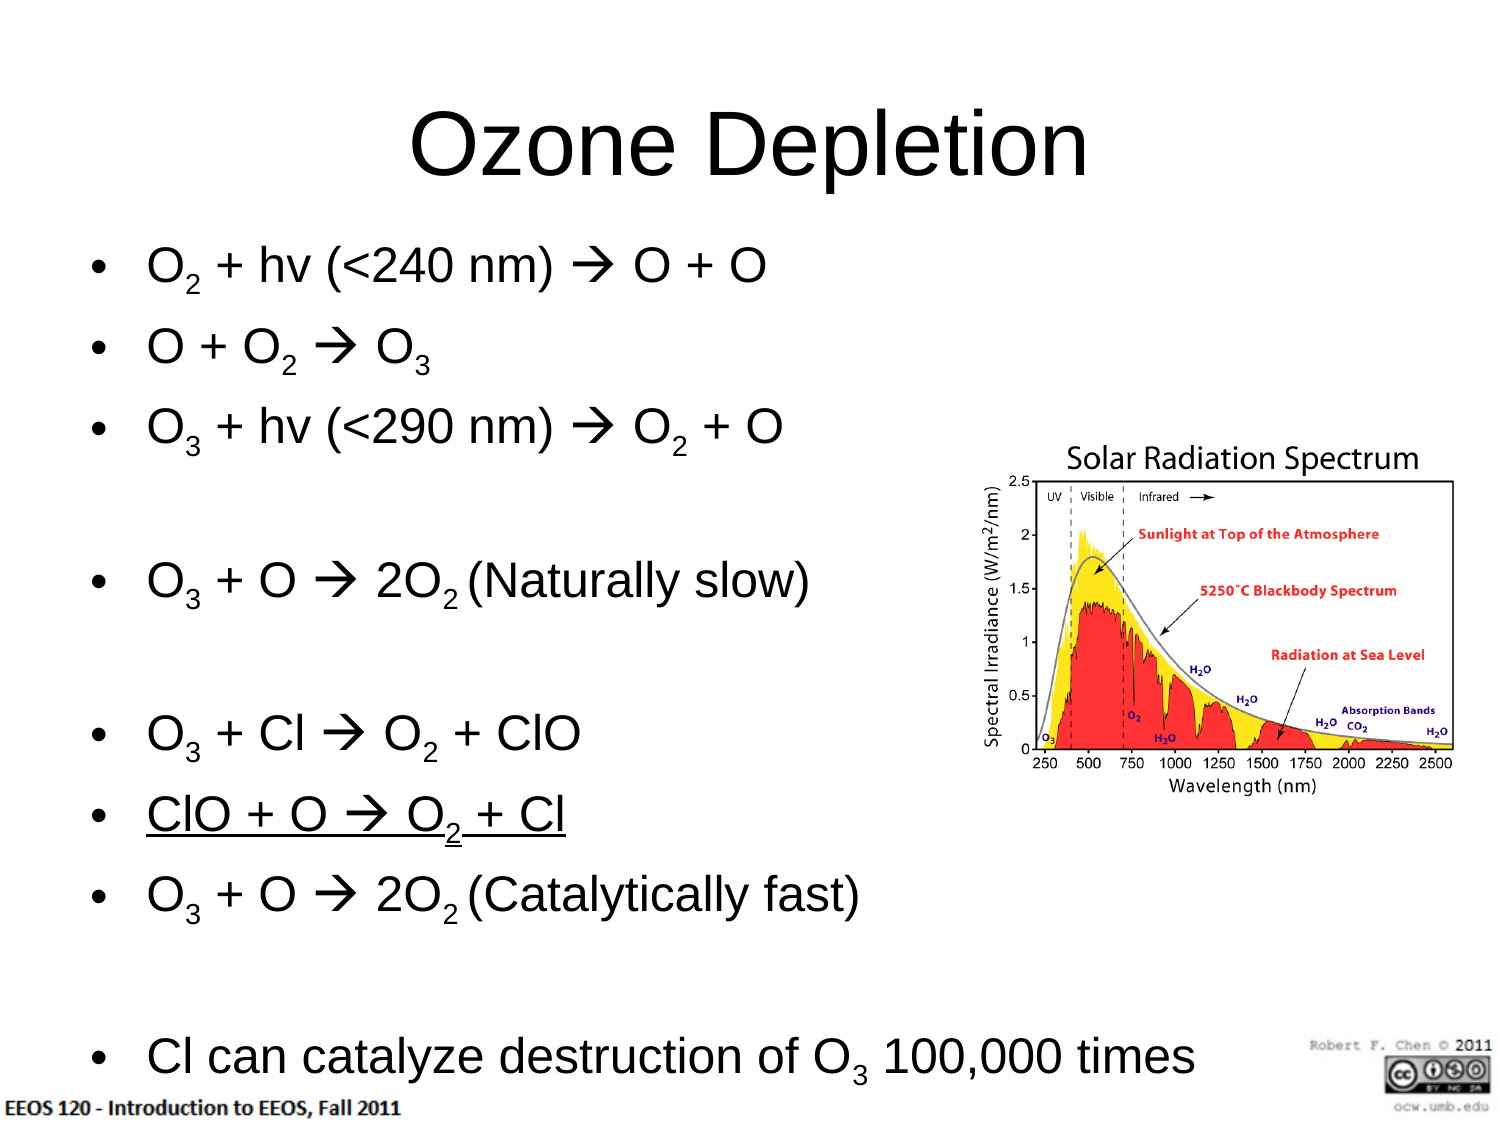

# Ozone Depletion
O2 + hv (<240 nm)  O + O
O + O2  O3
O3 + hv (<290 nm)  O2 + O
O3 + O  2O2 (Naturally slow)
O3 + Cl  O2 + ClO
ClO + O  O2 + Cl
O3 + O  2O2 (Catalytically fast)
Cl can catalyze destruction of O3 100,000 times